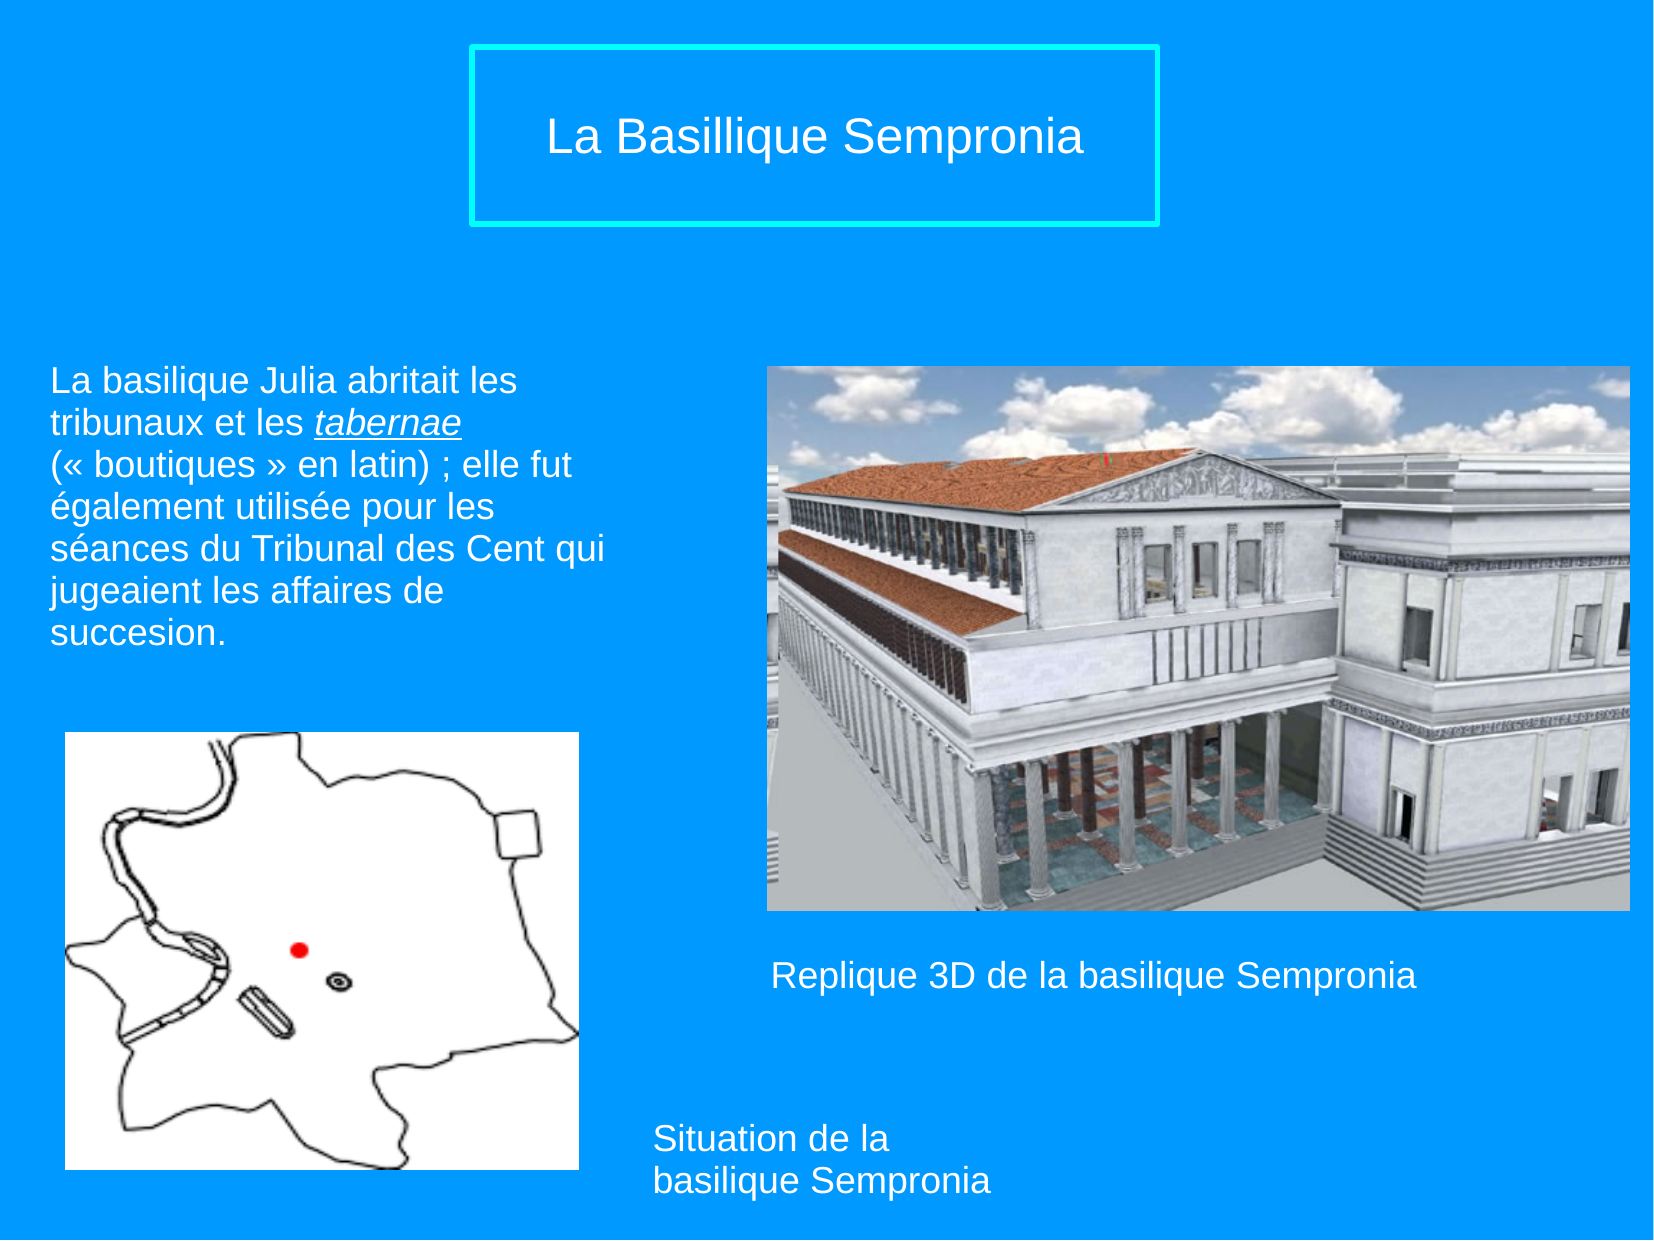

La Basillique Sempronia
La basillique julia
La basilique Julia abritait les tribunaux et les tabernae (« boutiques » en latin) ; elle fut également utilisée pour les séances du Tribunal des Cent qui jugeaient les affaires de succesion.
Replique 3D de la basilique Sempronia
Situation de la basilique Sempronia